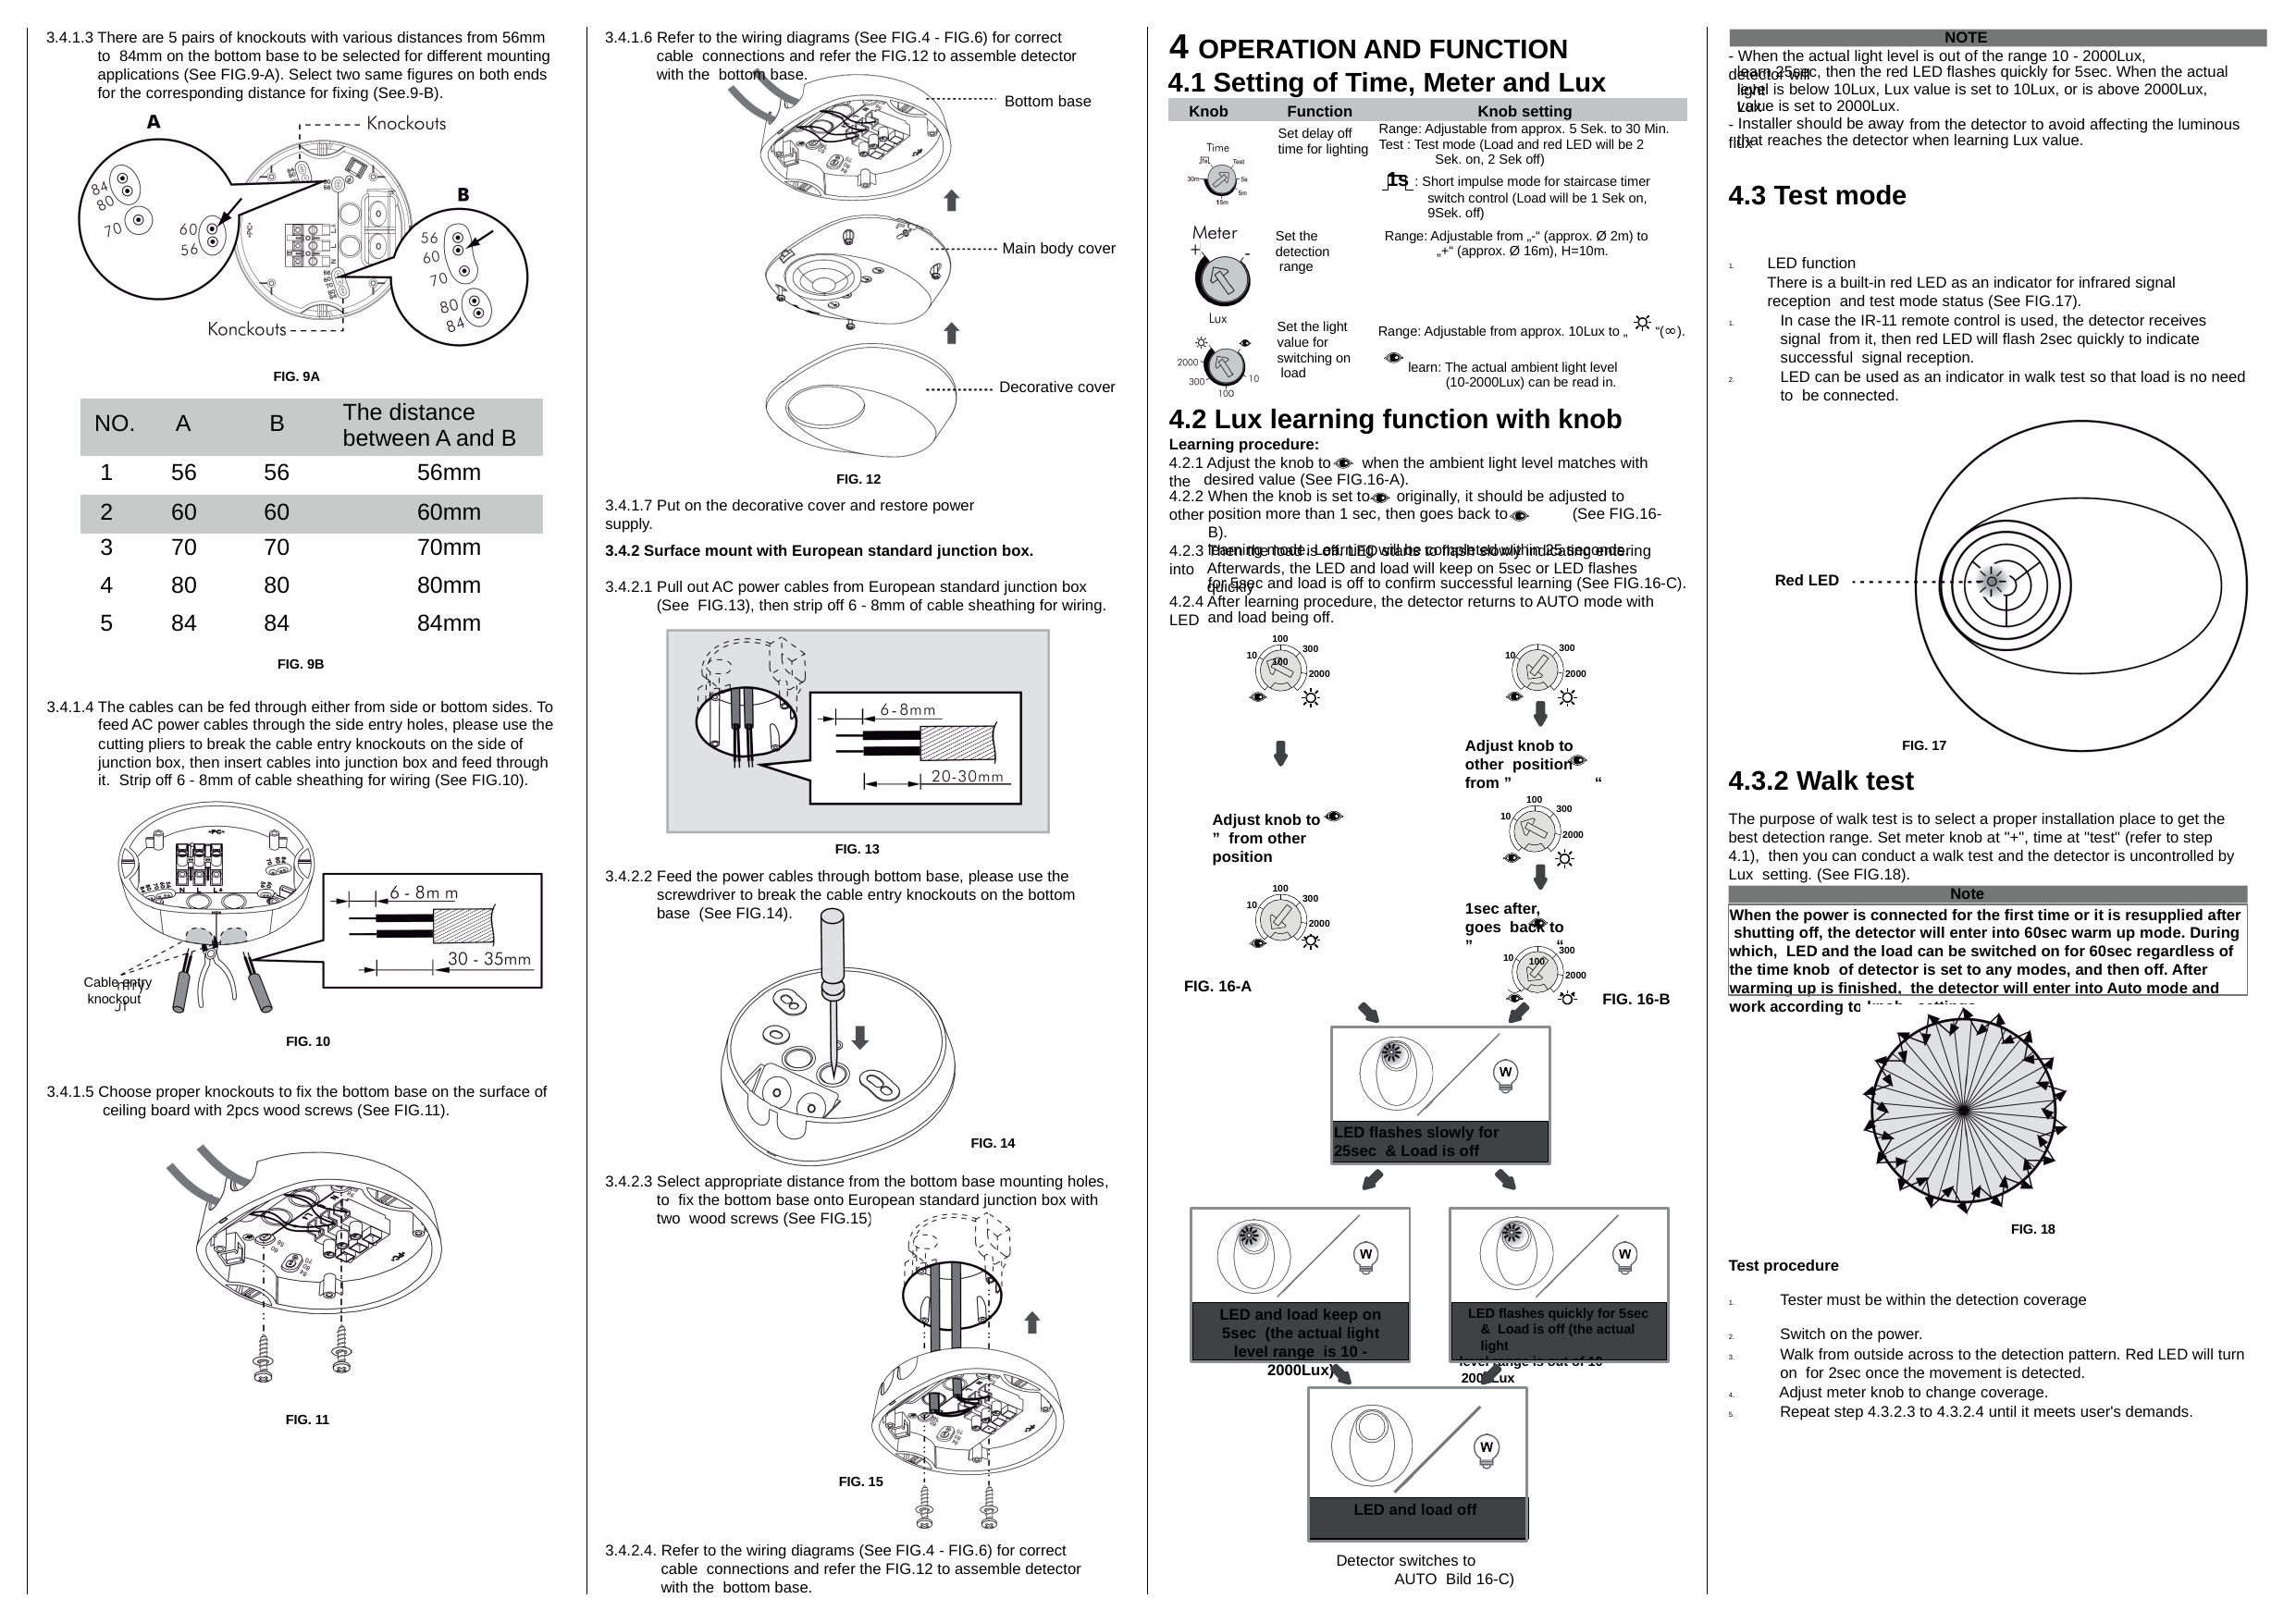

4 OPERATION AND FUNCTION
4.1 Setting of Time, Meter and Lux
NOTE
- When the actual light level is out of the range 10 - 2000Lux, detector will
3.4.1.3 There are 5 pairs of knockouts with various distances from 56mm to 84mm on the bottom base to be selected for different mounting applications (See FIG.9-A). Select two same figures on both ends for the corresponding distance for fixing (See.9-B).
3.4.1.6 Refer to the wiring diagrams (See FIG.4 - FIG.6) for correct cable connections and refer the FIG.12 to assemble detector with the bottom base.
Bottom base
learn 25sec, then the red LED flashes quickly for 5sec. When the actual light
level is below 10Lux, Lux value is set to 10Lux, or is above 2000Lux, Lux
knobs
value is set to 2000Lux.
-	from the detector to avoid affecting the luminous flux
| Knob | Function | Knob setting |
| --- | --- | --- |
| | Set delay off time for lighting | Range: Adjustable from approx. 5 Sek. to 30 Min. Test : Test mode (Load and red LED will be 2 Sek. on, 2 Sek off) 1s : Short impulse mode for staircase timer switch control (Load will be 1 Sek on, 9Sek. off) |
| | Set the detection range | Range: Adjustable from „-“ (approx. Ø 2m) to „+“ (approx. Ø 16m), H=10m. |
| | Set the light value for switching on load | Range: Adjustable from approx. 10Lux to „ “(∞). learn: The actual ambient light level (10-2000Lux) can be read in. |
Knockouts
Installer should be away
that reaches the detector when learning Lux value.
4.3 Test mode
Main body cover
LED function
There is a built-in red LED as an indicator for infrared signal reception and test mode status (See FIG.17).
In case the IR-11 remote control is used, the detector receives signal from it, then red LED will flash 2sec quickly to indicate successful signal reception.
LED can be used as an indicator in walk test so that load is no need to be connected.
Knockouts
FIG. 9A
Decorative cover
| NO. | A | B | The distance between A and B |
| --- | --- | --- | --- |
| 1 | 56 | 56 | 56mm |
| 2 | 60 | 60 | 60mm |
| 3 | 70 | 70 | 70mm |
| 4 | 80 | 80 | 80mm |
| 5 | 84 | 84 | 84mm |
4.2 Lux learning function with knob
Learning procedure:
4.2.1 Adjust the knob to	when the ambient light level matches with the
desired value (See FIG.16-A).
FIG. 12
3.4.1.7 Put on the decorative cover and restore power supply.
4.2.2 When the knob is set to	originally, it should be adjusted to other
position more than 1 sec, then goes back to	(See FIG.16-B).
4.2.3 Then the load is off. LED starts to flash slowly indicating entering into
learning mode. Learning will be completed within 25 seconds. Afterwards, the LED and load will keep on 5sec or LED flashes quickly
3.4.2 Surface mount with European standard junction box.
3.4.2.1 Pull out AC power cables from European standard junction box (See FIG.13), then strip off 6 - 8mm of cable sheathing for wiring.
Red LED
for 5sec and load is off to confirm successful learning (See FIG.16-C).
4.2.4 After learning procedure, the detector returns to AUTO mode with LED
and load being off.
100	100
300
300
10	10
FIG. 9B
2000
2000
3.4.1.4 The cables can be fed through either from side or bottom sides. To feed AC power cables through the side entry holes, please use the cutting pliers to break the cable entry knockouts on the side of junction box, then insert cables into junction box and feed through it. Strip off 6 - 8mm of cable sheathing for wiring (See FIG.10).
Adjust knob to other position from ”	“
FIG. 17
4.3.2 Walk test
The purpose of walk test is to select a proper installation place to get the best detection range. Set meter knob at "+", time at "test" (refer to step 4.1), then you can conduct a walk test and the detector is uncontrolled by Lux setting. (See FIG.18).
100
300
Adjust knob to “	” from other position
10
2000
FIG. 13
3.4.2.2 Feed the power cables through bottom base, please use the screwdriver to break the cable entry knockouts on the bottom base (See FIG.14).
100
Note
300
1sec after, goes back to ”	“
100
10
When the power is connected for the first time or it is resupplied after shutting off, the detector will enter into 60sec warm up mode. During which, LED and the load can be switched on for 60sec regardless of the time knob of detector is set to any modes, and then off. After warming up is finished, the detector will enter into Auto mode and work according to knob settings.
2000
300
10
2000
Cable entry knockout
FIG. 16-A
FIG. 16-B
FIG. 10
3.4.1.5 Choose proper knockouts to fix the bottom base on the surface of ceiling board with 2pcs wood screws (See FIG.11).
LED flashes slowly for 25sec & Load is off
FIG. 14
3.4.2.3 Select appropriate distance from the bottom base mounting holes, to fix the bottom base onto European standard junction box with two wood screws (See FIG.15)
FIG. 18
Test procedure
Tester must be within the detection coverage
Switch on the power.
Walk from outside across to the detection pattern. Red LED will turn on for 2sec once the movement is detected.
Adjust meter knob to change coverage.
Repeat step 4.3.2.3 to 4.3.2.4 until it meets user's demands.
LED flashes quickly for 5sec & Load is off (the actual light
level range is out of 10 -2000Lux
LED and load keep on 5sec (the actual light level range is 10 - 2000Lux)
FIG. 11
FIG. 15
LED and load off
3.4.2.4. Refer to the wiring diagrams (See FIG.4 - FIG.6) for correct cable connections and refer the FIG.12 to assemble detector with the bottom base.
Detector switches to AUTO Bild 16-C)